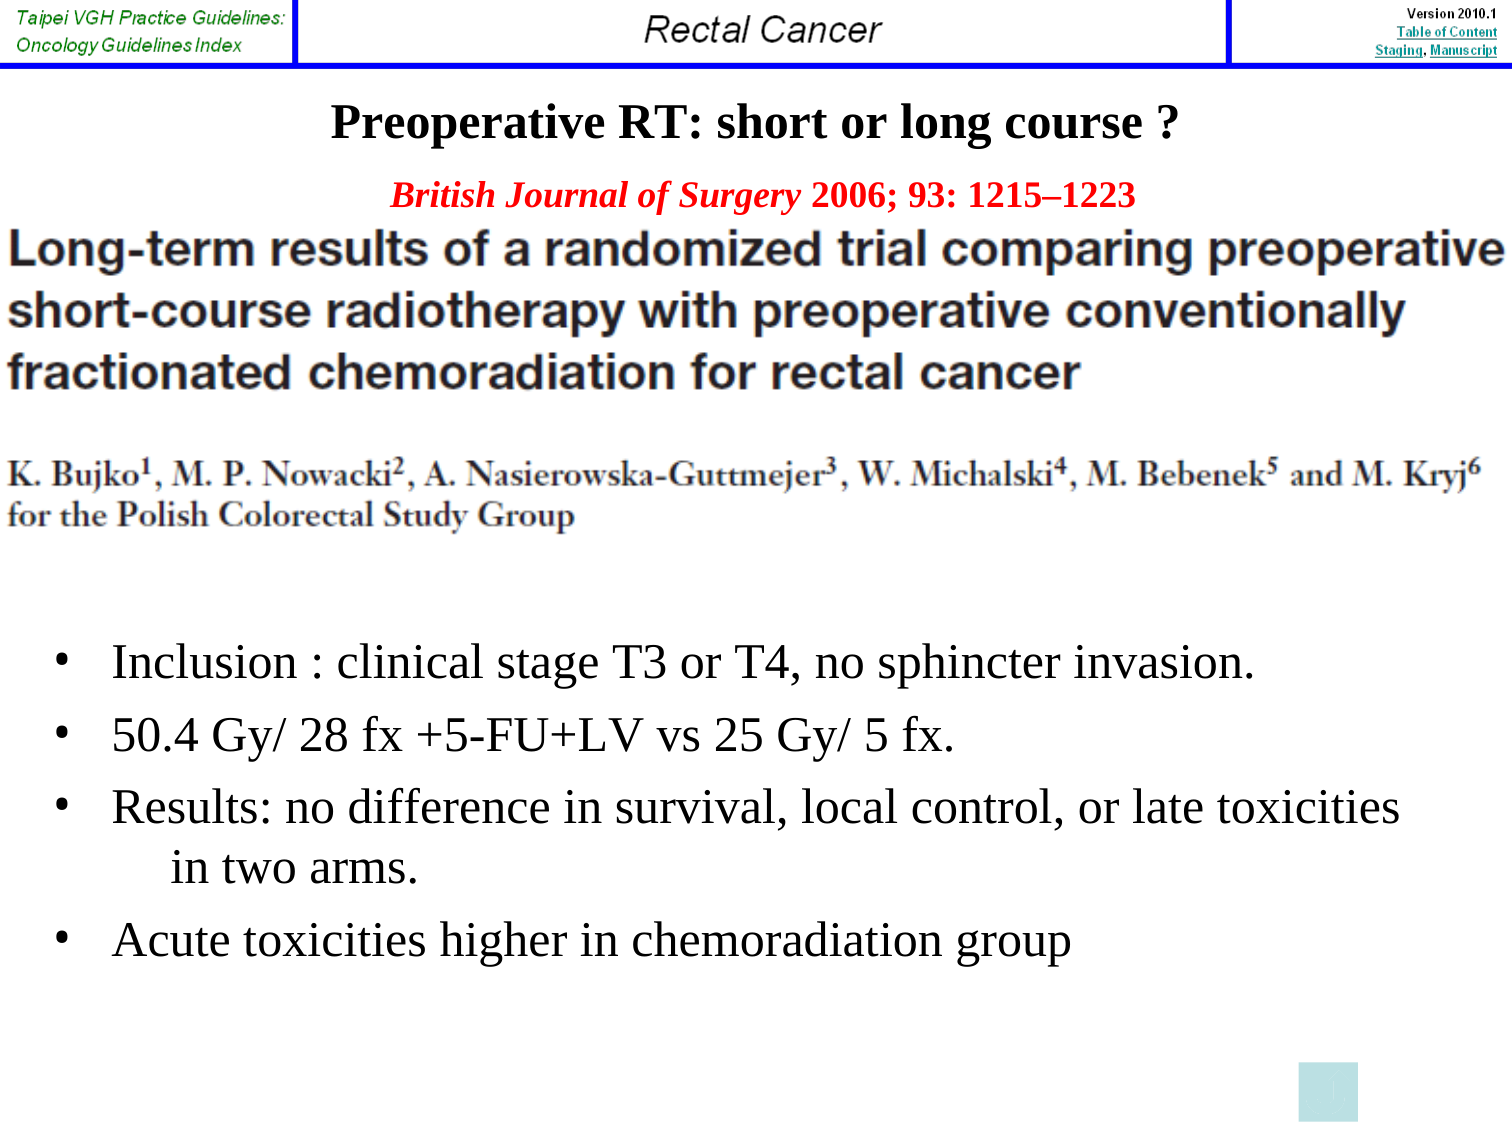

# Preoperative RT: short or long course ?
British Journal of Surgery 2006; 93: 1215–1223
Inclusion : clinical stage T3 or T4, no sphincter invasion.
50.4 Gy/ 28 fx +5-FU+LV vs 25 Gy/ 5 fx.
Results: no difference in survival, local control, or late toxicities in two arms.
Acute toxicities higher in chemoradiation group